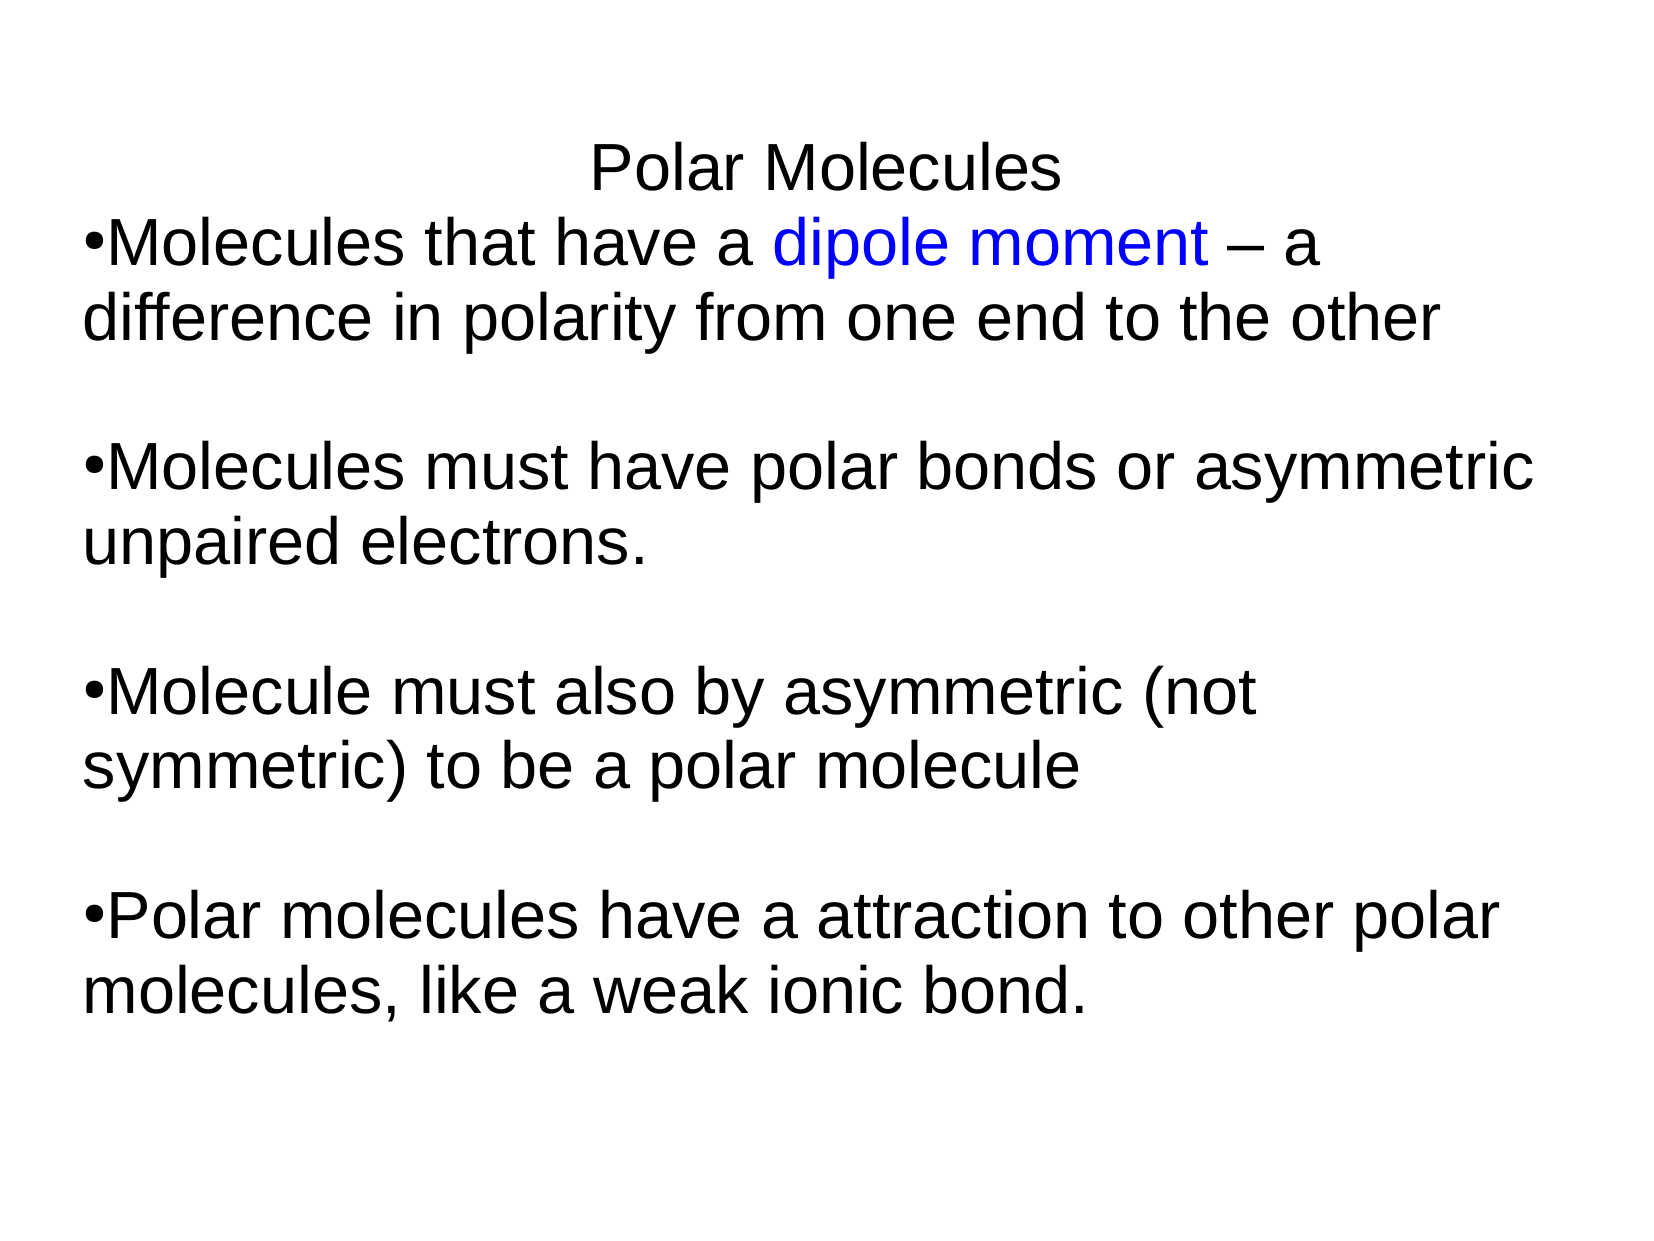

# Polar Molecules
Molecules that have a dipole moment – a difference in polarity from one end to the other
Molecules must have polar bonds or asymmetric unpaired electrons.
Molecule must also by asymmetric (not symmetric) to be a polar molecule
Polar molecules have a attraction to other polar molecules, like a weak ionic bond.